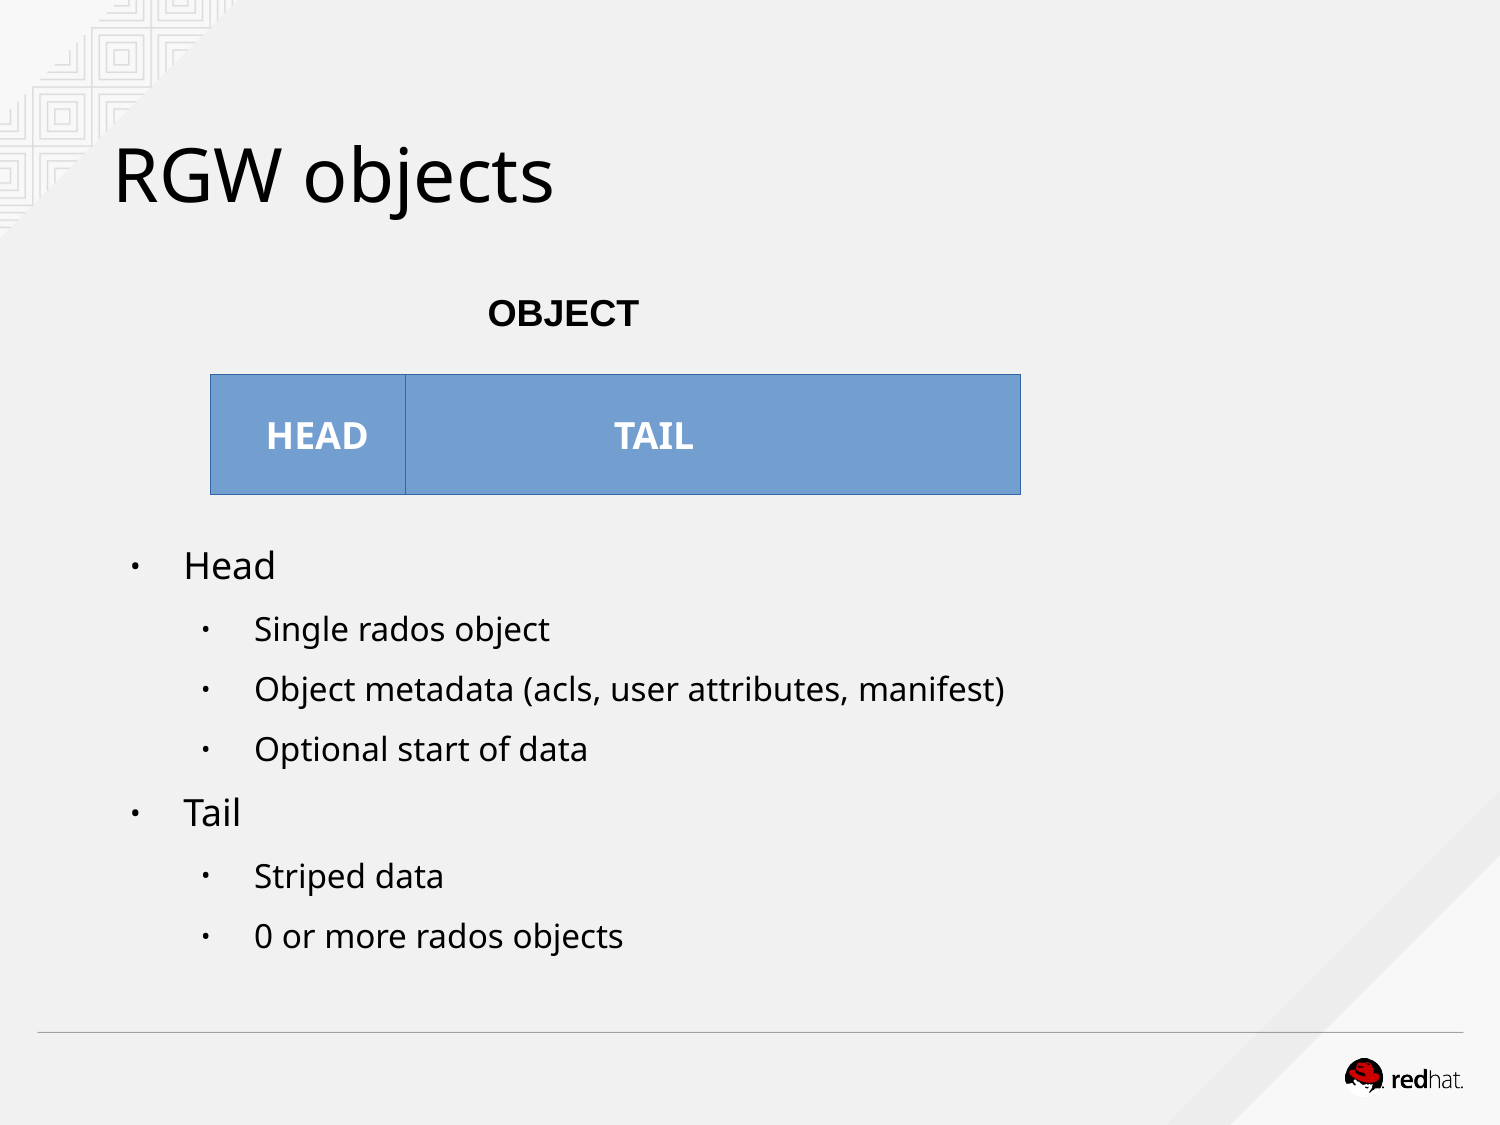

# RGW objects
OBJECT
TAIL
HEAD
Head
Single rados object
Object metadata (acls, user attributes, manifest)
Optional start of data
Tail
Striped data
0 or more rados objects